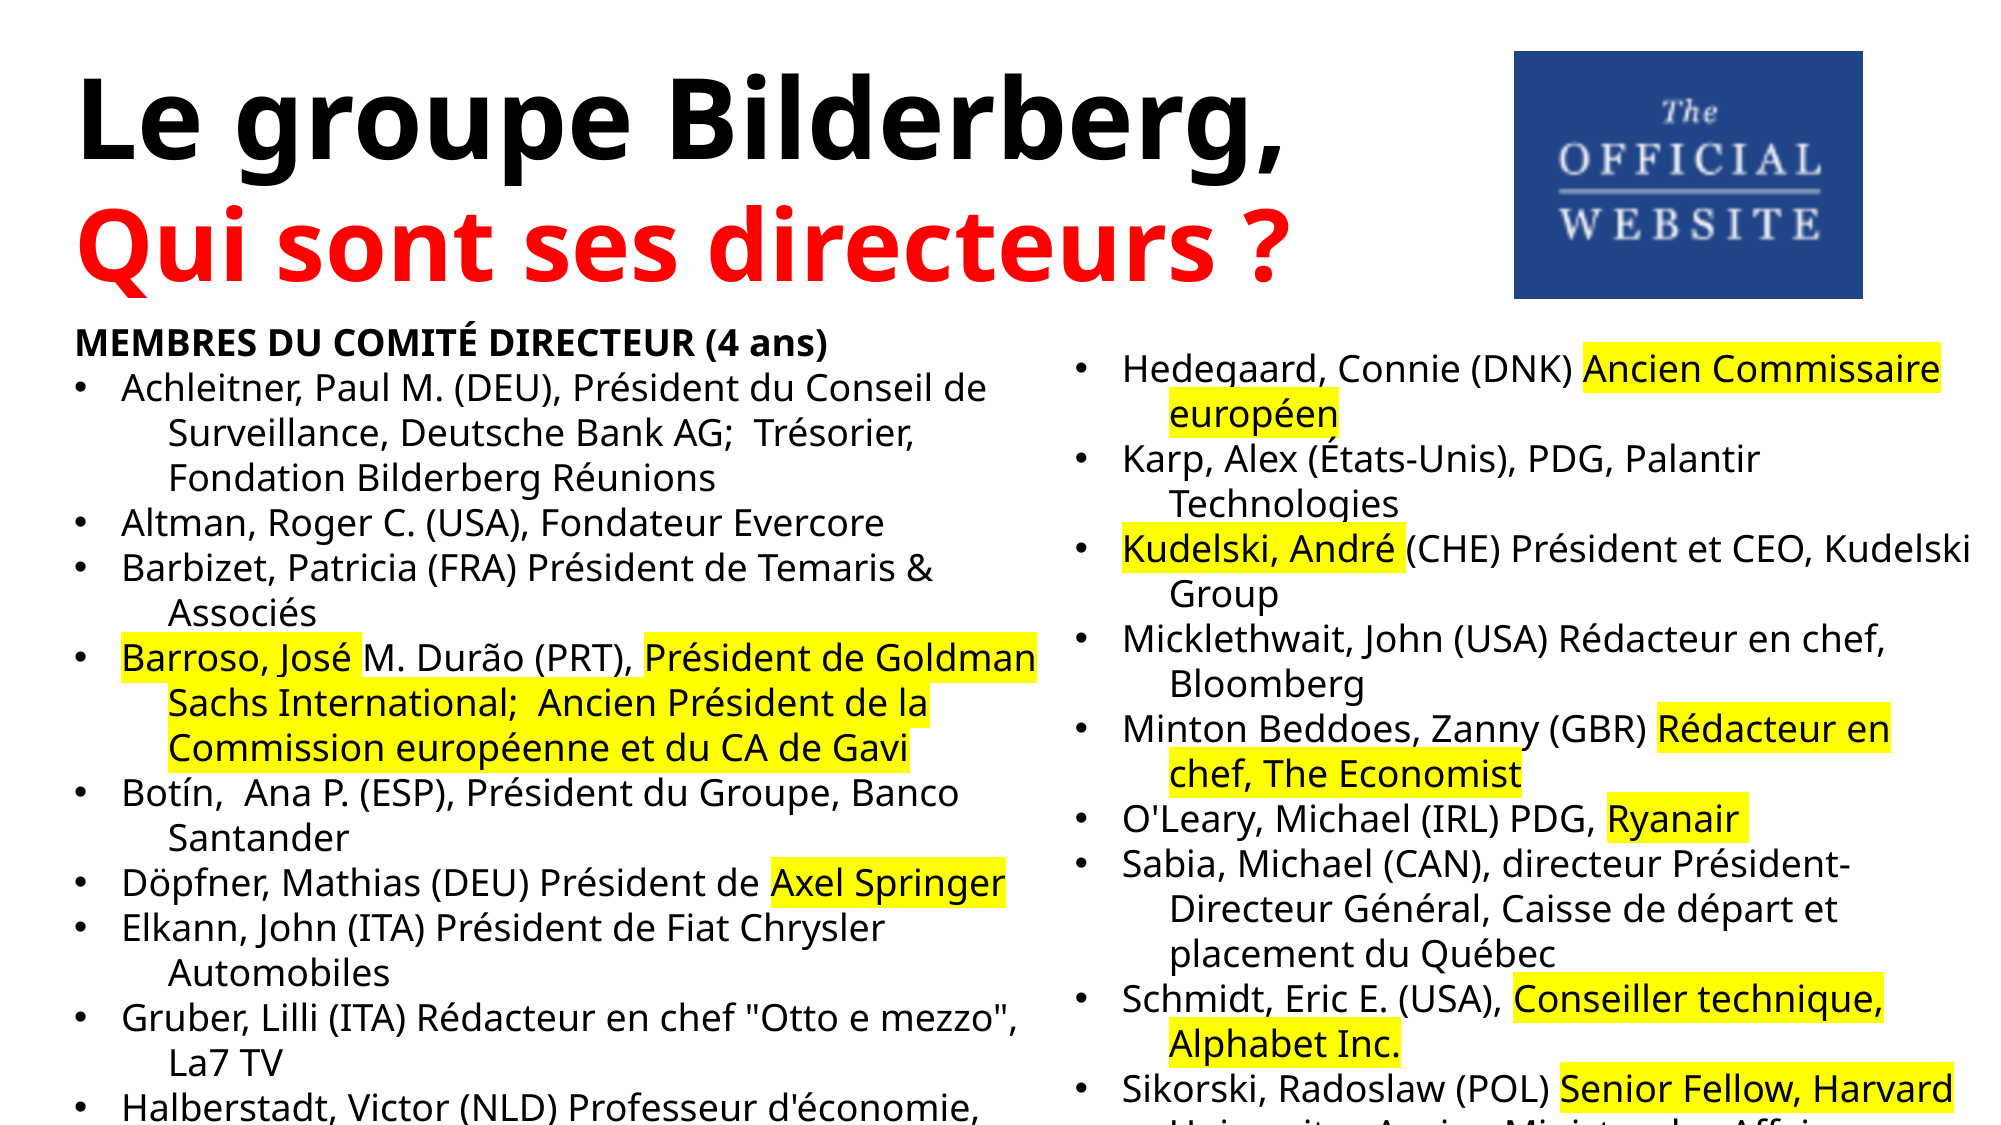

Le groupe Bilderberg,
Qui sont ses directeurs ?
MEMBRES DU COMITÉ DIRECTEUR (4 ans)
Achleitner, Paul M. (DEU), Président du Conseil de Surveillance, Deutsche Bank AG; Trésorier, Fondation Bilderberg Réunions
Altman, Roger C. (USA), Fondateur Evercore
Barbizet, Patricia (FRA) Président de Temaris & Associés
Barroso, José M. Durão (PRT), Président de Goldman Sachs International; Ancien Président de la Commission européenne et du CA de Gavi
Botín, Ana P. (ESP), Président du Groupe, Banco Santander
Döpfner, Mathias (DEU) Président de Axel Springer
Elkann, John (ITA) Président de Fiat Chrysler Automobiles
Gruber, Lilli (ITA) Rédacteur en chef "Otto e mezzo", La7 TV
Halberstadt, Victor (NLD) Professeur d'économie, Université de Leiden; Président de la Fondation Bilderberg Réunions
Hedegaard, Connie (DNK) Ancien Commissaire européen
Karp, Alex (États-Unis), PDG, Palantir Technologies
Kudelski, André (CHE) Président et CEO, Kudelski Group
Micklethwait, John (USA) Rédacteur en chef, Bloomberg
Minton Beddoes, Zanny (GBR) Rédacteur en chef, The Economist
O'Leary, Michael (IRL) PDG, Ryanair
Sabia, Michael (CAN), directeur Président-Directeur Général, Caisse de départ et placement du Québec
Schmidt, Eric E. (USA), Conseiller technique, Alphabet Inc.
Sikorski, Radoslaw (POL) Senior Fellow, Harvard University; Ancien Ministre des Affaires Etrangères, Pologne
Thiel, Peter (USA), États-Unis Président, Thiel Capital